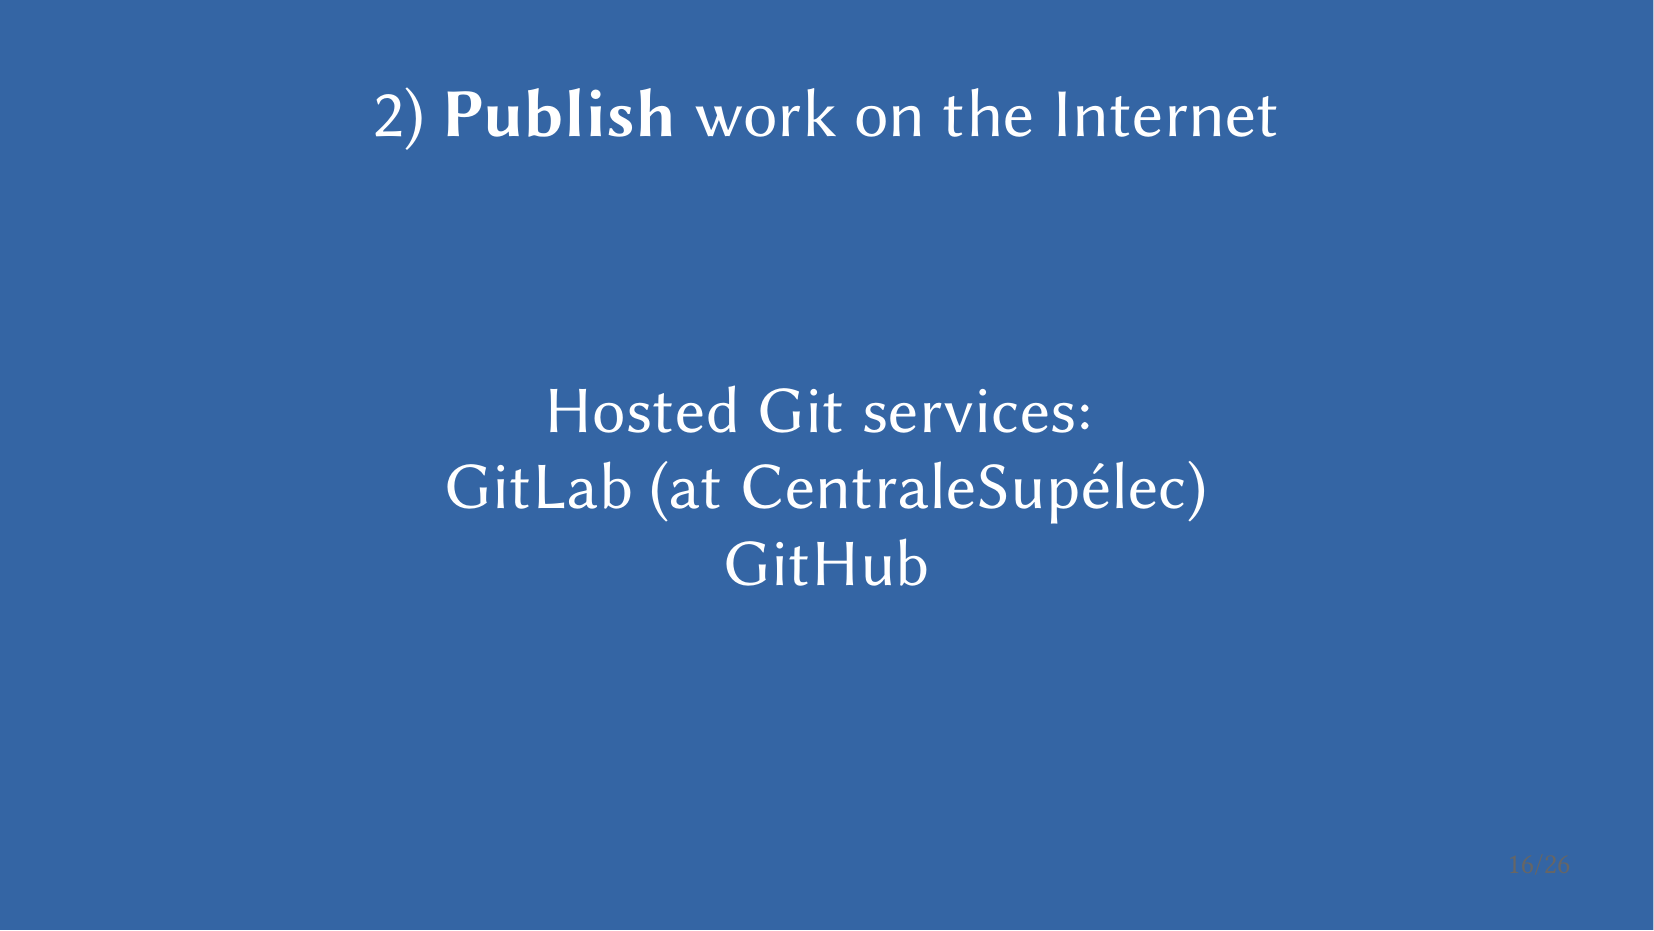

# 2) Publish work on the Internet
Hosted Git services:
GitLab (at CentraleSupélec)
GitHub
16